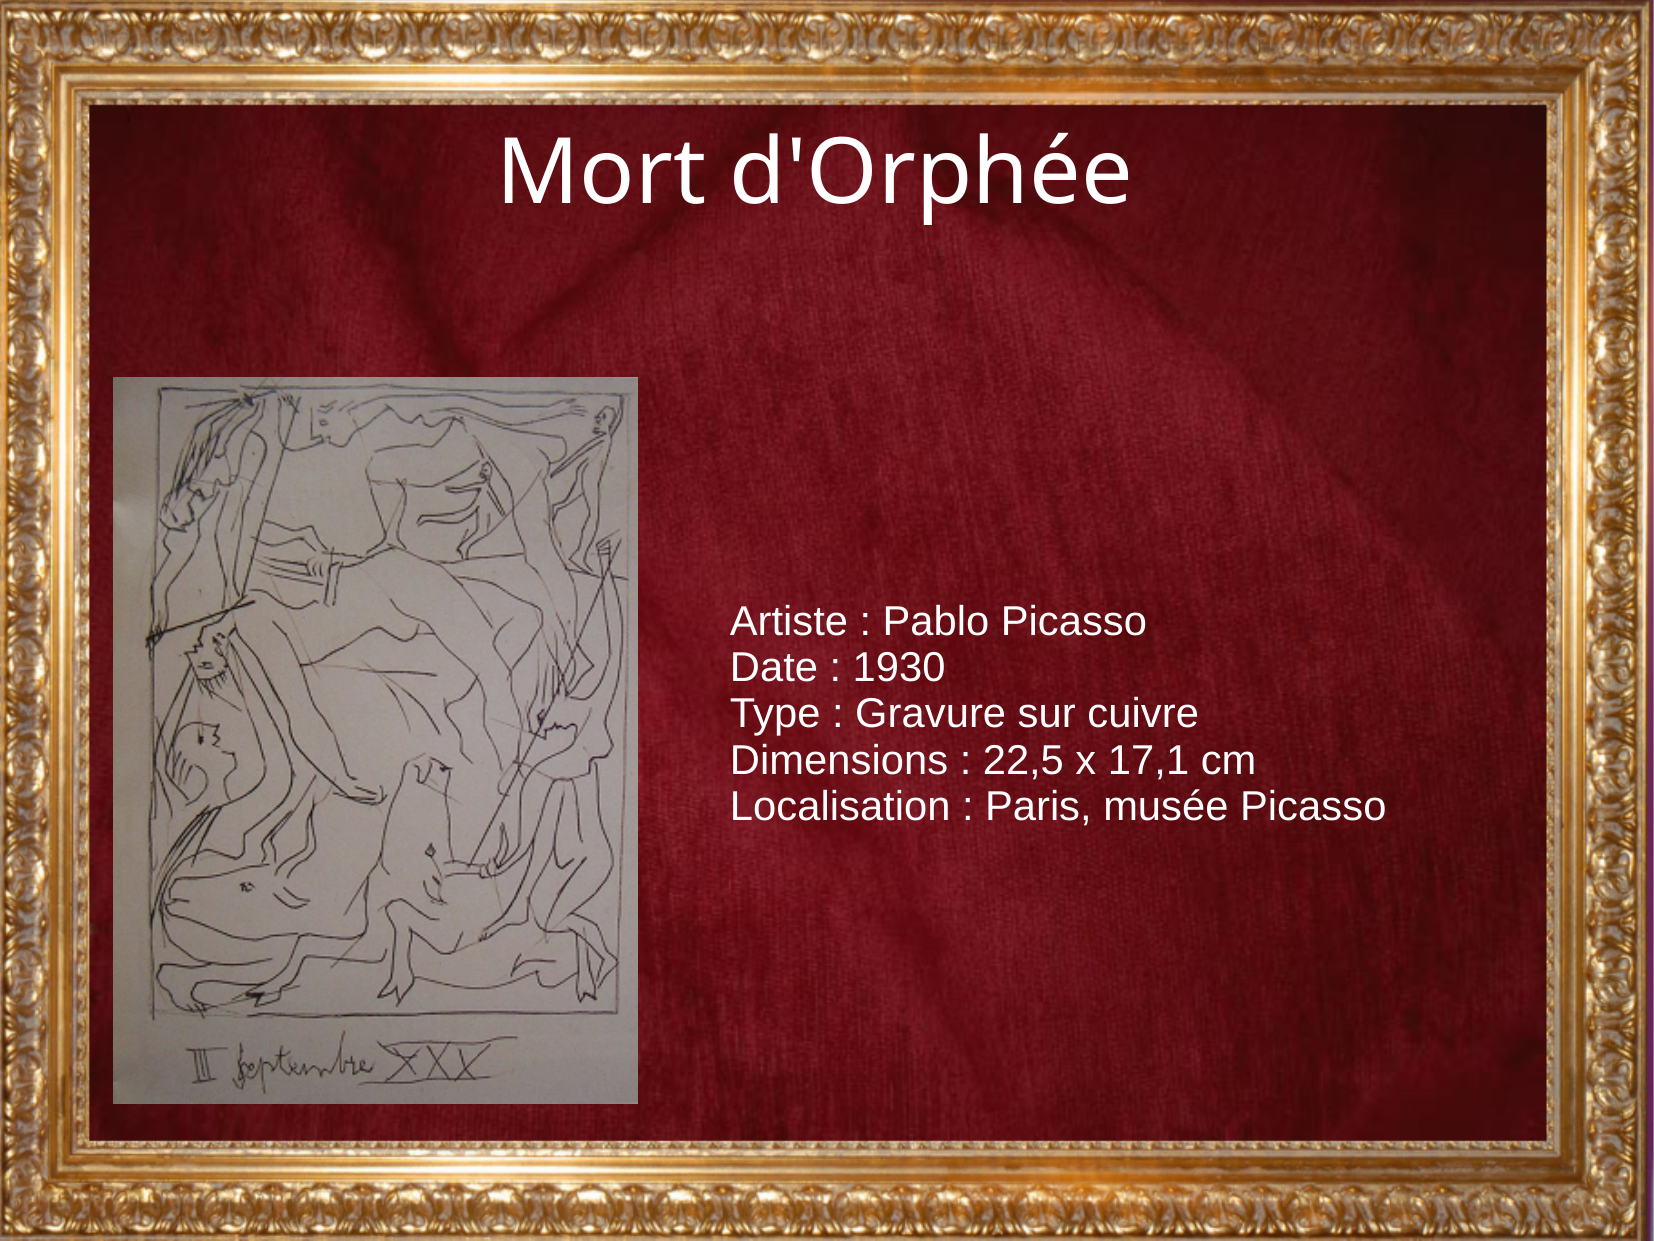

# Mort d'Orphée
Artiste : Pablo Picasso
Date : 1930
Type : Gravure sur cuivre
Dimensions : 22,5 x 17,1 cm
Localisation : Paris, musée Picasso